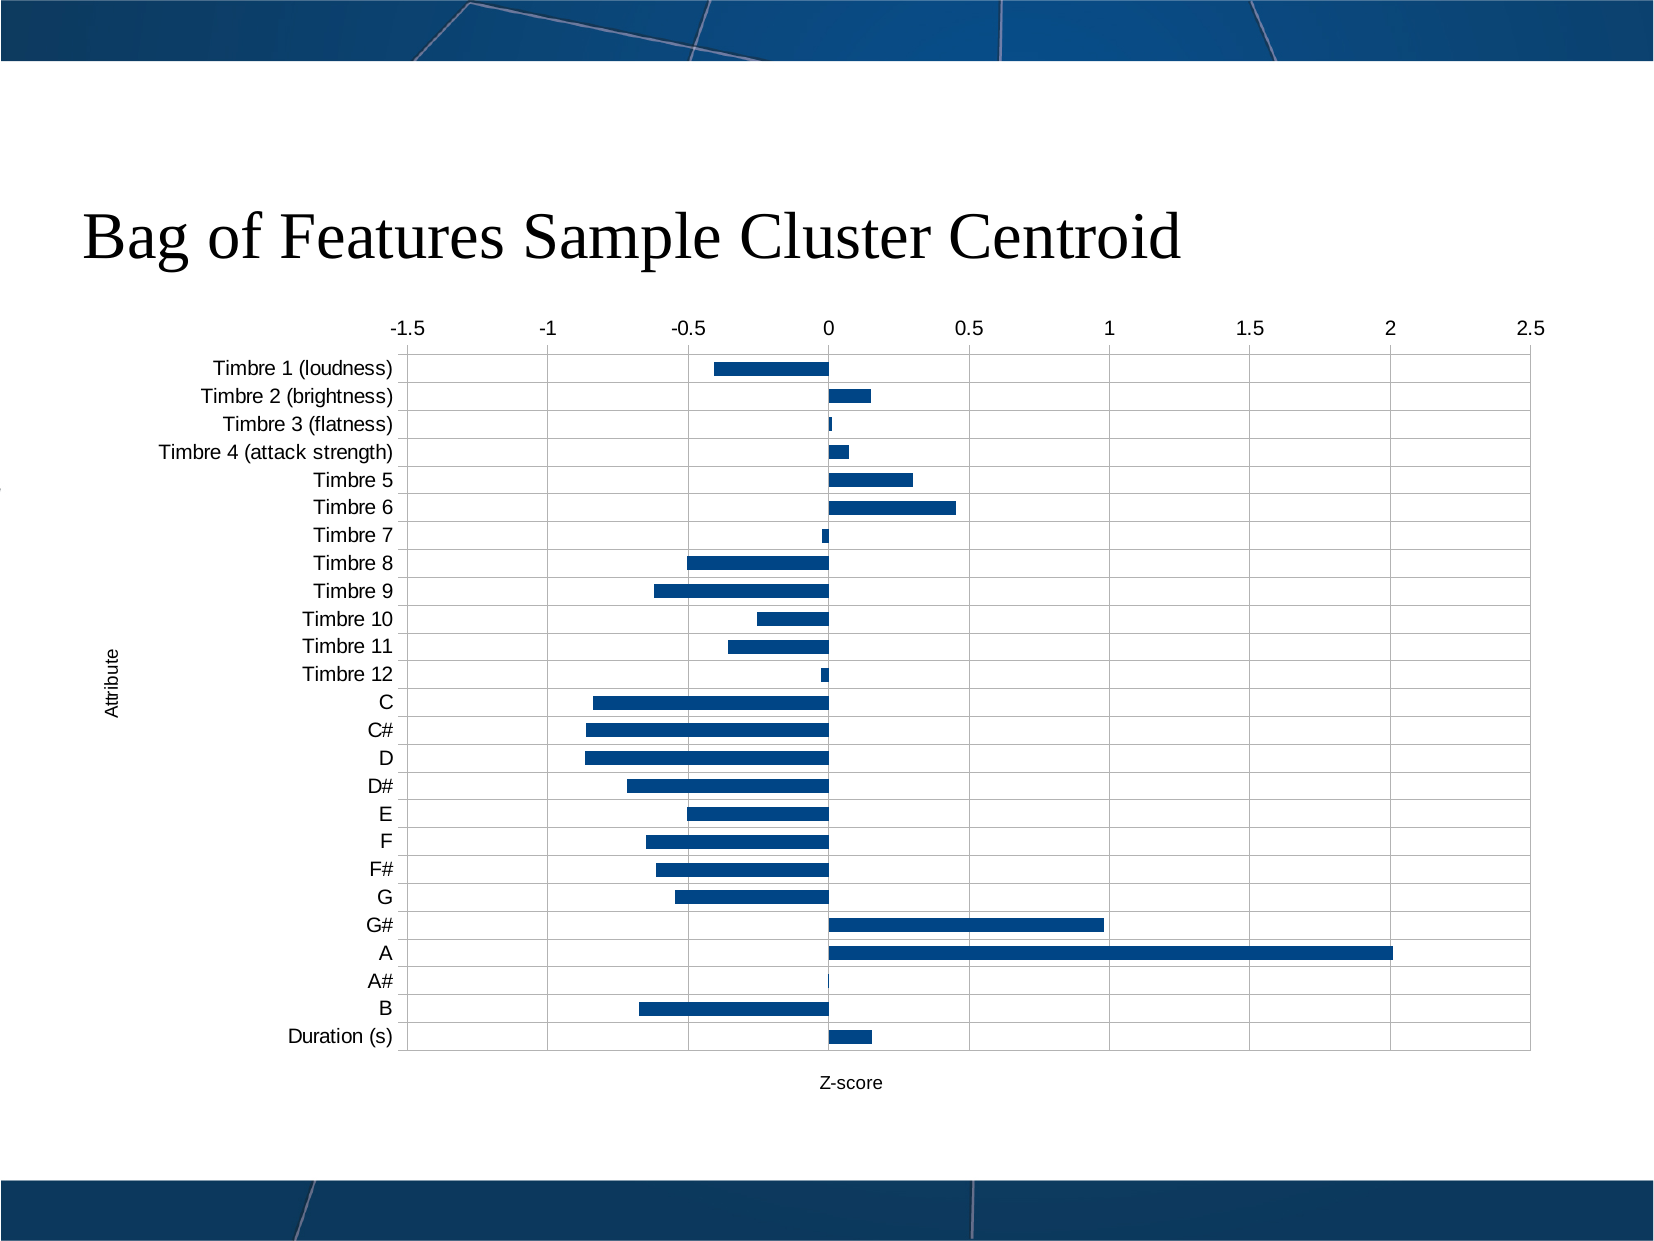

# Bag of Features Sample Cluster Centroid
### Chart
| Category | Z-score |
|---|---|
| Timbre 1 (loudness) | -0.408598892958146 |
| Timbre 2 (brightness) | 0.14983996019046 |
| Timbre 3 (flatness) | 0.0128077446523816 |
| Timbre 4 (attack strength) | 0.0735727466091425 |
| Timbre 5 | 0.301302459206716 |
| Timbre 6 | 0.454445362920842 |
| Timbre 7 | -0.0248419981638465 |
| Timbre 8 | -0.503797766348569 |
| Timbre 9 | -0.620591983077586 |
| Timbre 10 | -0.255939591964926 |
| Timbre 11 | -0.359816758577213 |
| Timbre 12 | -0.0259745867192776 |
| C | -0.837817831367356 |
| C# | -0.86273770494466 |
| D | -0.866394952324638 |
| D# | -0.718986677579775 |
| E | -0.50352167807633 |
| F | -0.649424943362508 |
| F# | -0.615907034134038 |
| G | -0.546839606931896 |
| G# | 0.980017962174844 |
| A | 2.01143558866284 |
| A# | -0.000414151652081105 |
| B | -0.674263432544232 |
| Duration (s) | 0.153119495138563 |